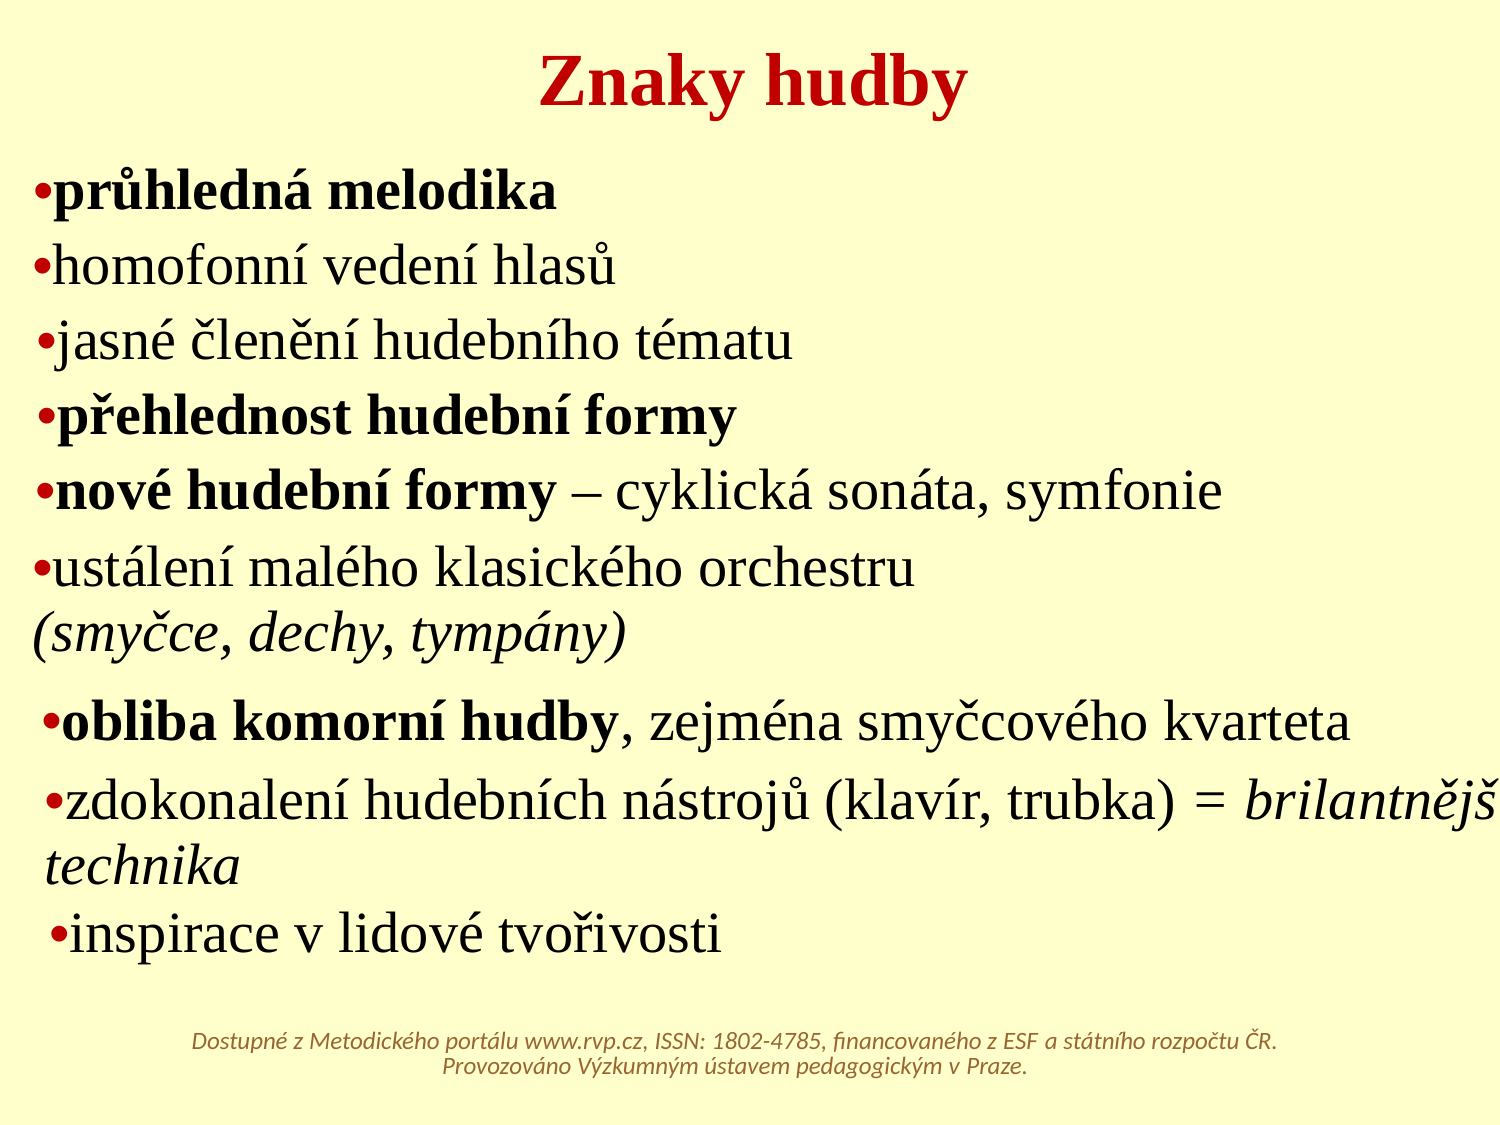

Znaky hudby
průhledná melodika
homofonní vedení hlasů
jasné členění hudebního tématu
přehlednost hudební formy
nové hudební formy – cyklická sonáta, symfonie
ustálení malého klasického orchestru
(smyčce, dechy, tympány)
obliba komorní hudby, zejména smyčcového kvarteta
zdokonalení hudebních nástrojů (klavír, trubka) = brilantnější technika
inspirace v lidové tvořivosti
Dostupné z Metodického portálu www.rvp.cz, ISSN: 1802-4785, financovaného z ESF a státního rozpočtu ČR. Provozováno Výzkumným ústavem pedagogickým v Praze.